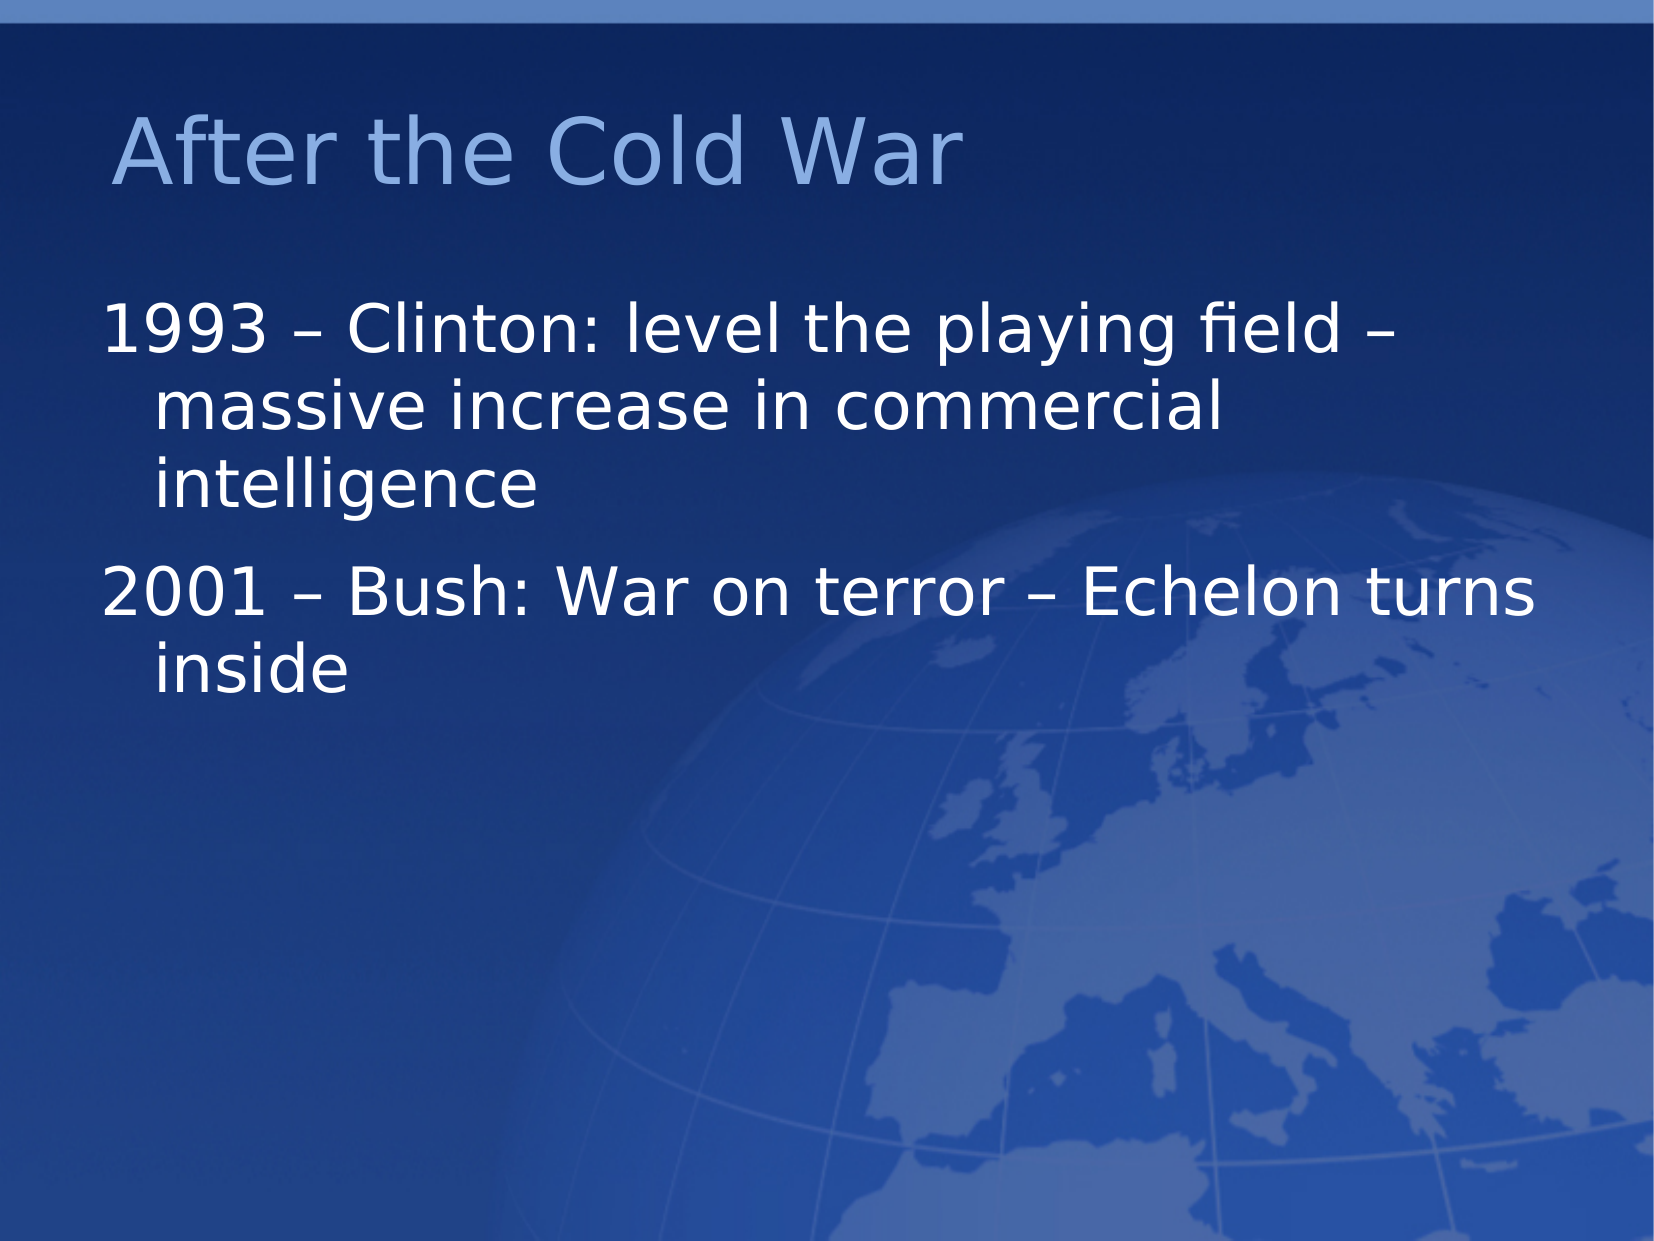

# After the Cold War
1993 – Clinton: level the playing field – massive increase in commercial intelligence
2001 – Bush: War on terror – Echelon turns inside